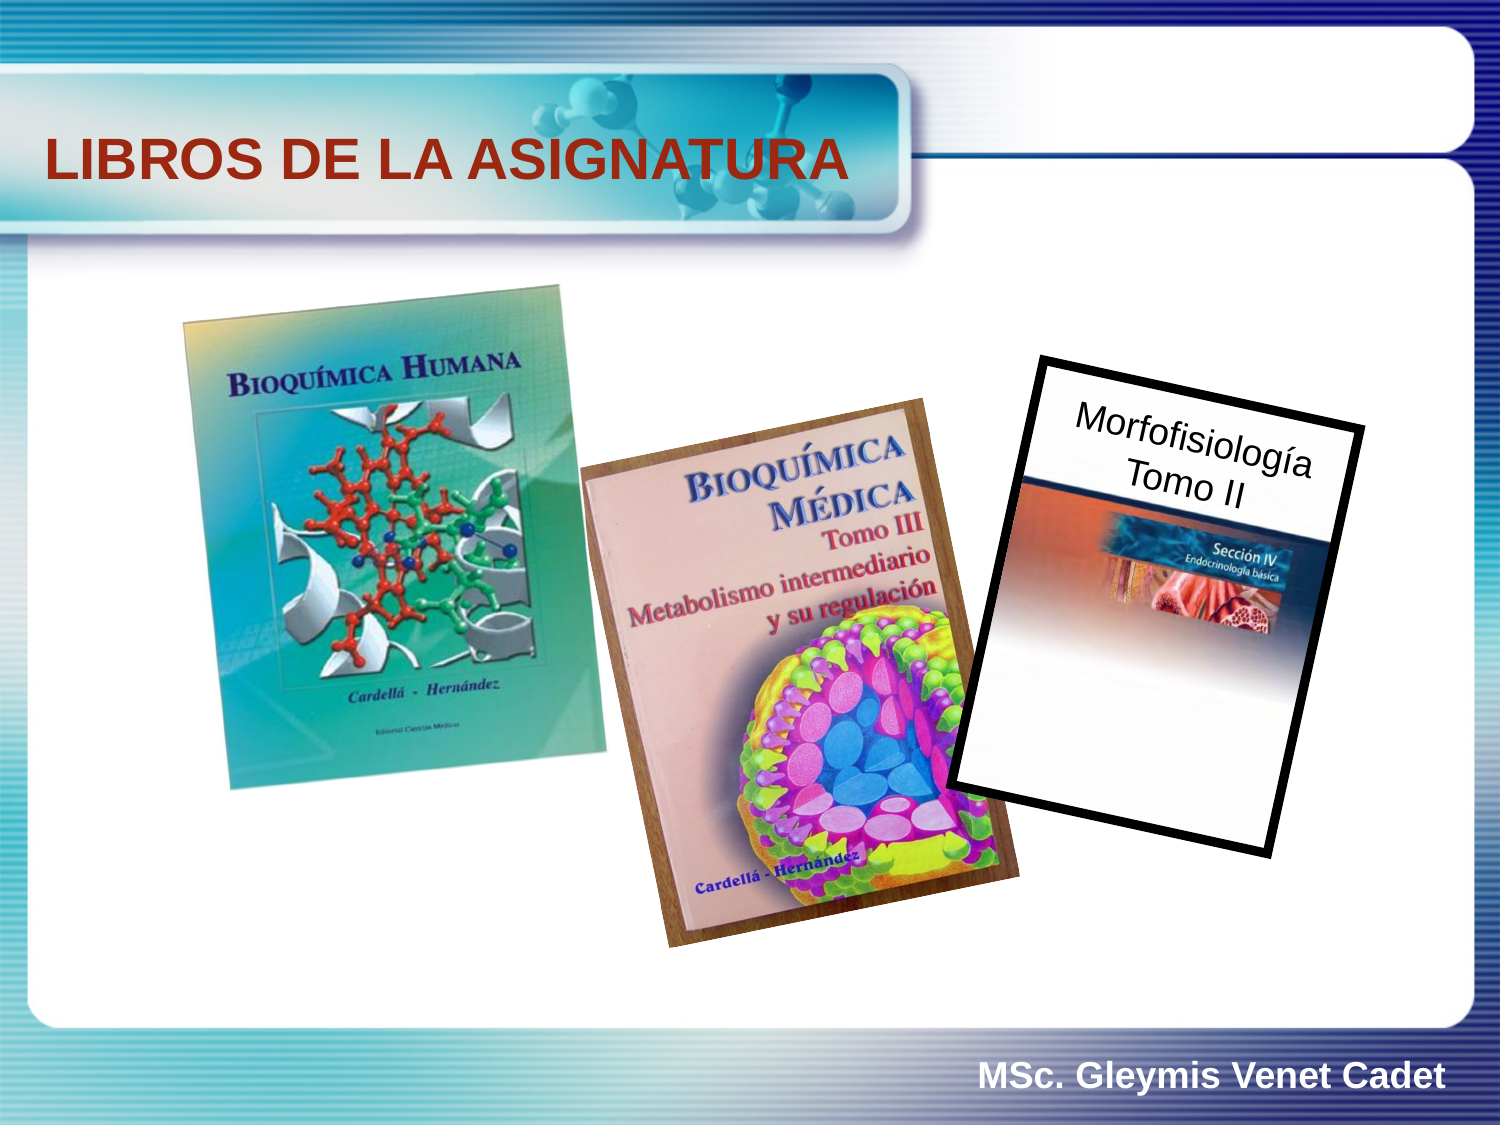

# LIBROS DE LA ASIGNATURA
Morfofisiología Tomo II
MSc. Gleymis Venet Cadet